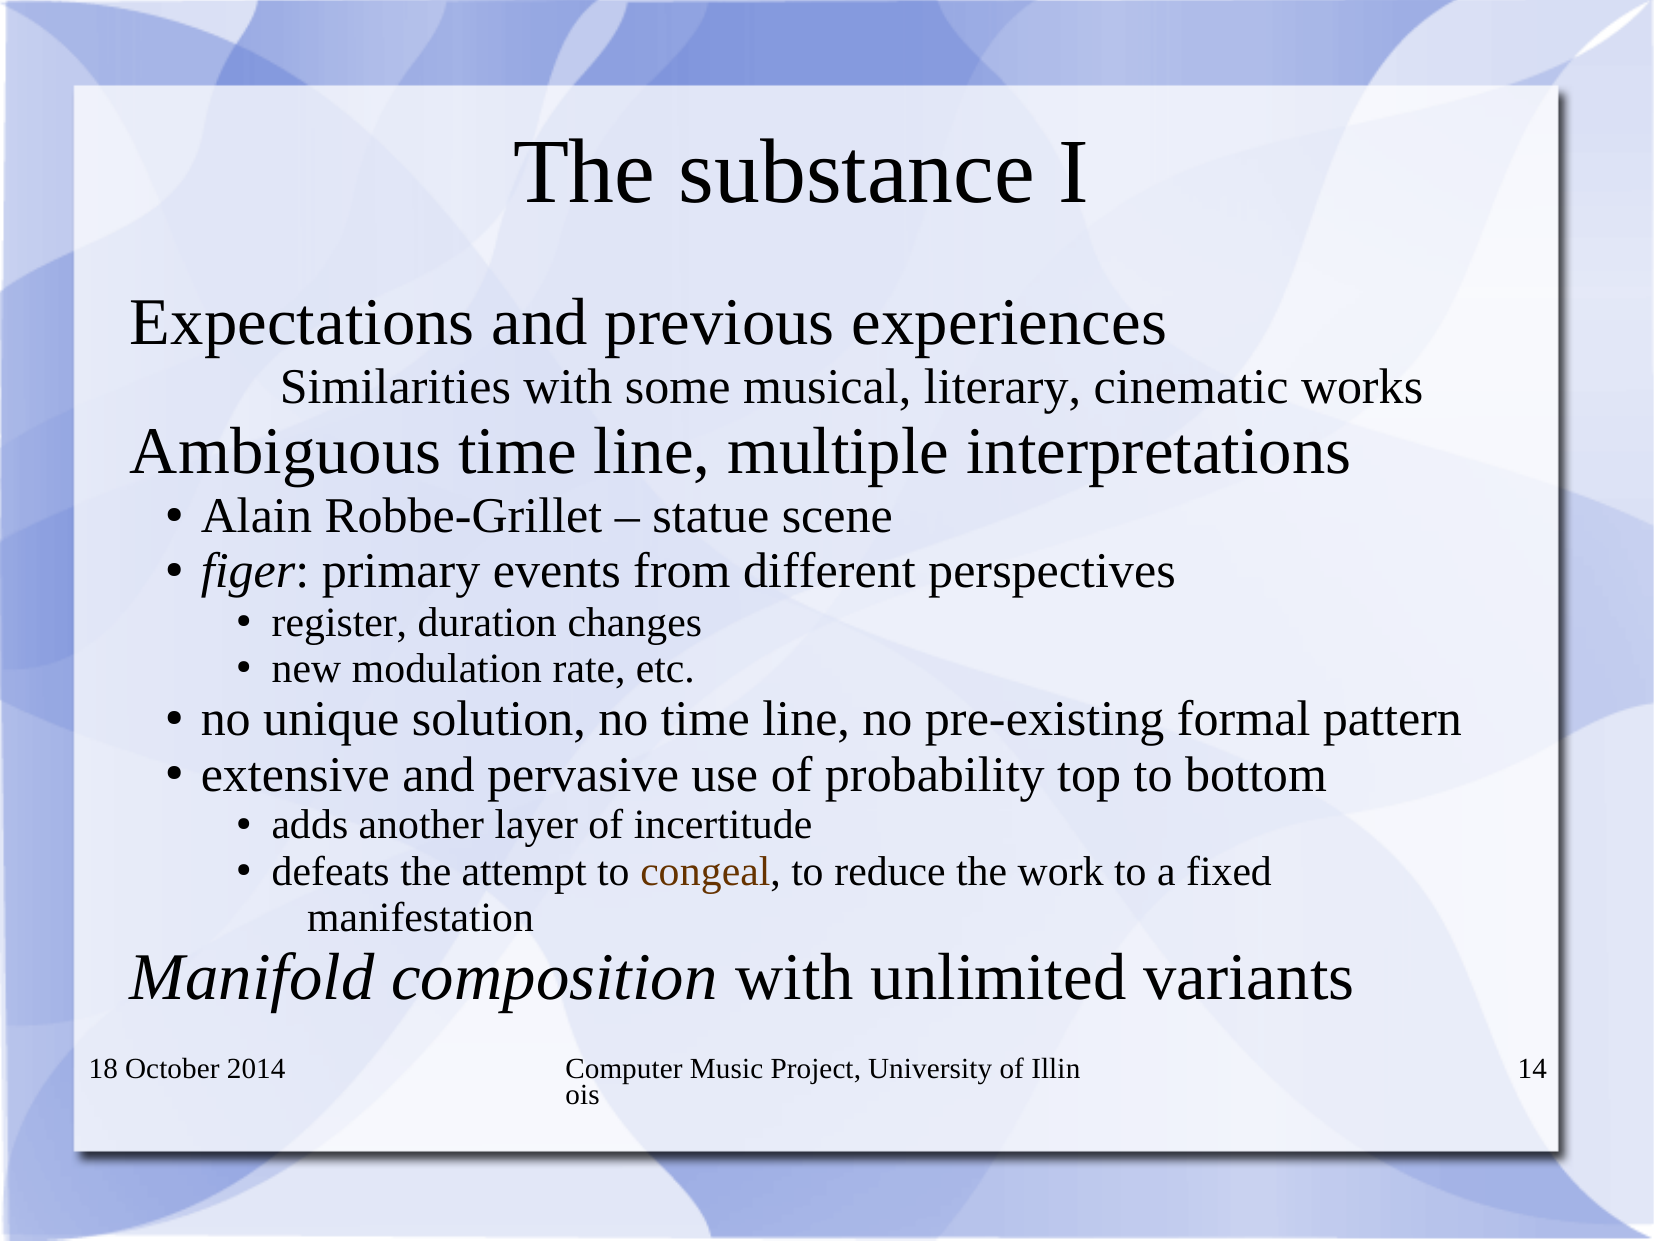

# The substance I
Expectations and previous experiences
		Similarities with some musical, literary, cinematic works
Ambiguous time line, multiple interpretations
Alain Robbe-Grillet – statue scene
figer: primary events from different perspectives
register, duration changes
new modulation rate, etc.
no unique solution, no time line, no pre-existing formal pattern
extensive and pervasive use of probability top to bottom
adds another layer of incertitude
defeats the attempt to congeal, to reduce the work to a fixed manifestation
Manifold composition with unlimited variants
18 October 2014
Computer Music Project, University of Illinois
14